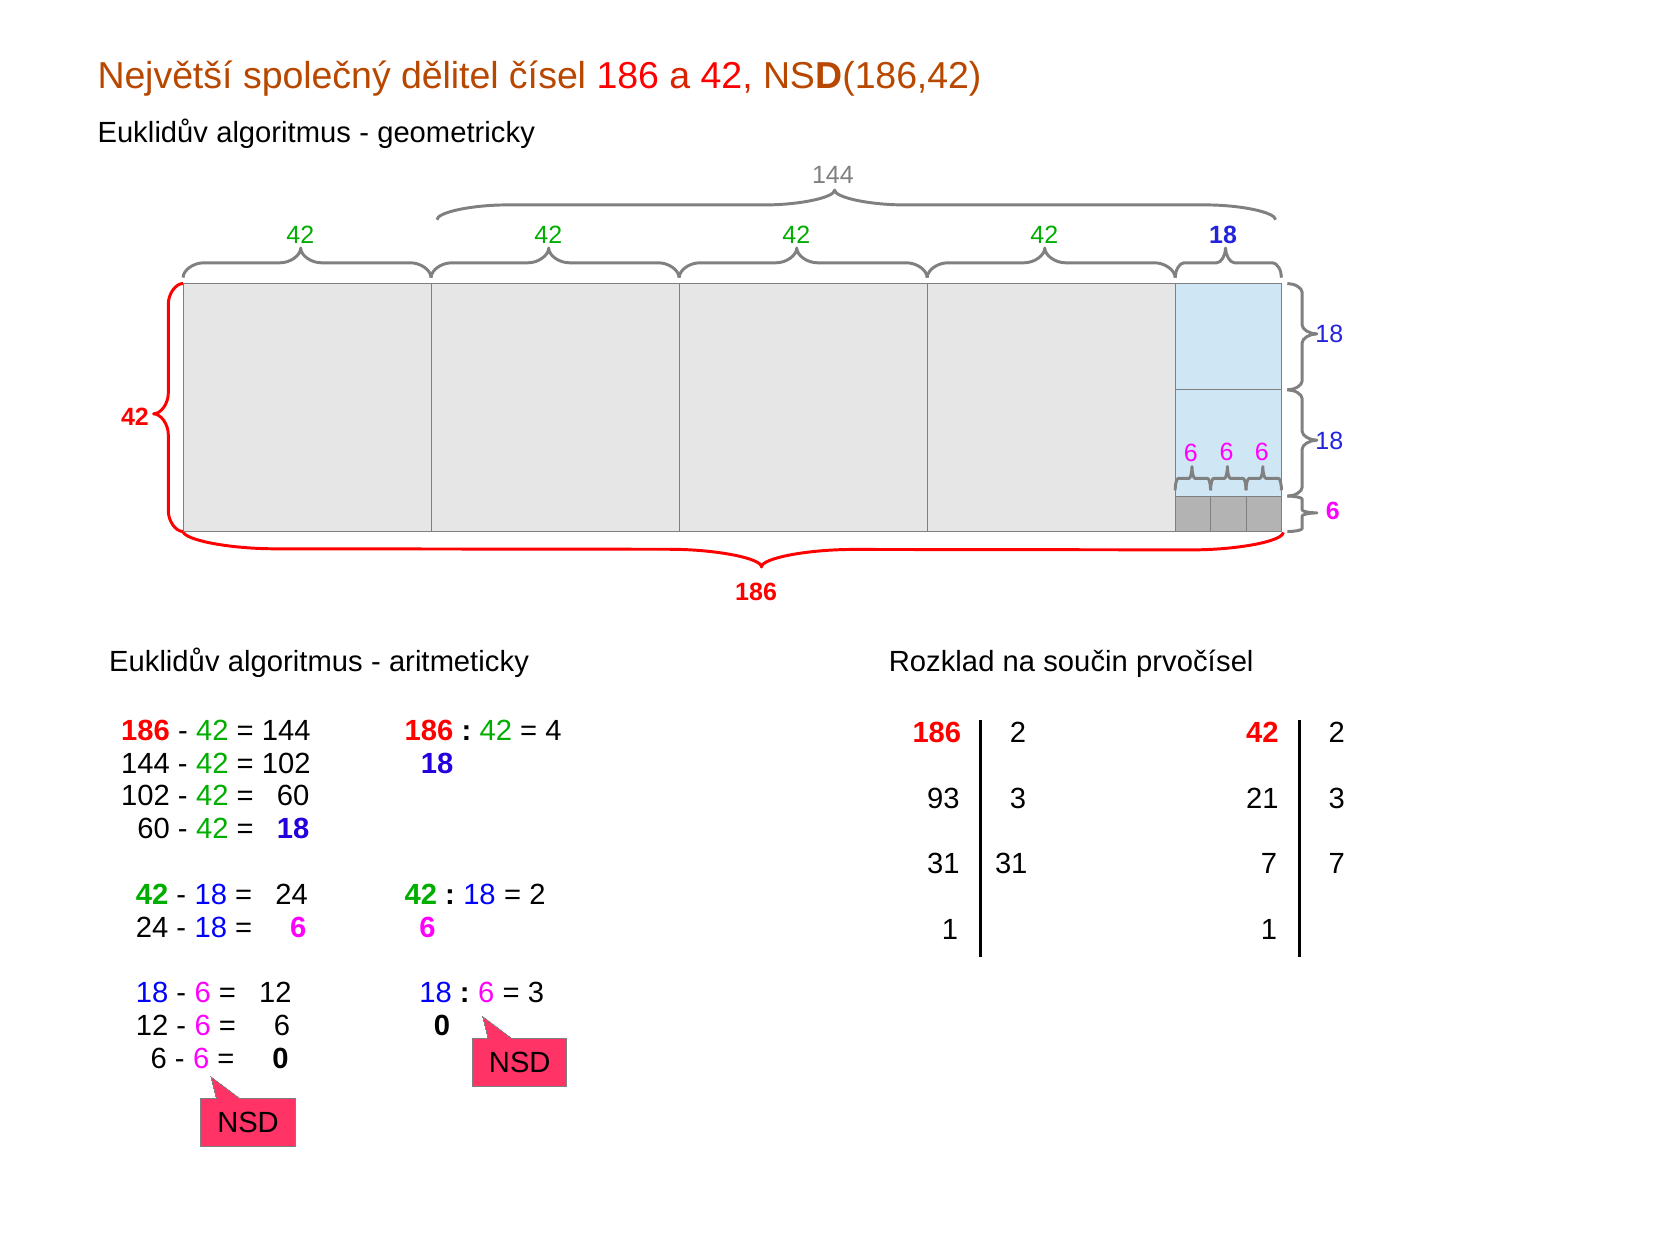

Největší společný dělitel čísel 186 a 42, NSD(186,42)
Euklidův algoritmus - geometricky
144
42
42
42
42
18
18
42
18
6
6
6
6
186
Euklidův algoritmus - aritmeticky
Rozklad na součin prvočísel
186 - 42 = 144
144 - 42 = 102
102 - 42 = x60
060 - 42 = x18
x42 - 18 = x24
x24 - 18 = xx6
x18 - 6 = x12
x12 - 6 = xx6
xx6 - 6 = xx0
186 : 42 = 4
x18
x
42 : 18 = 2
x6
x18 : 6 = 3
xx0
186
x93
x31
xx1
x2
x3
31
x42
x21
xx7
xx1
x2
x3
x7
NSD
NSD